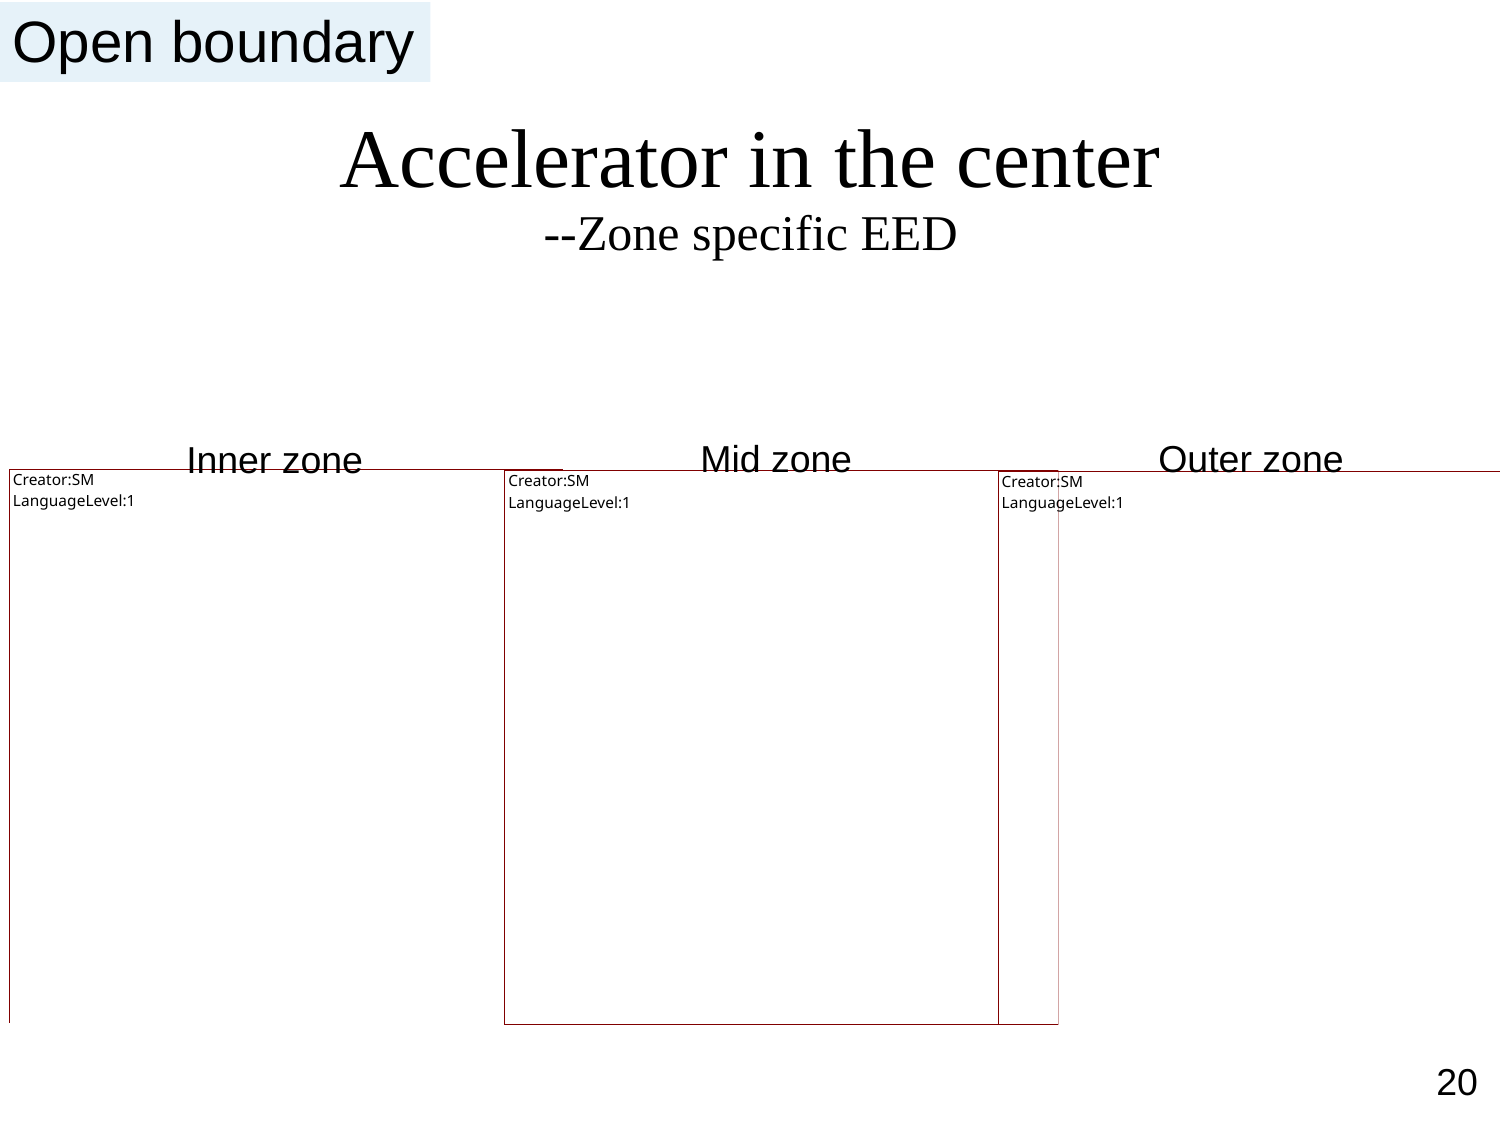

Open boundary
# Accelerator in the center --Zone specific EED
Mid zone
Outer zone
Inner zone